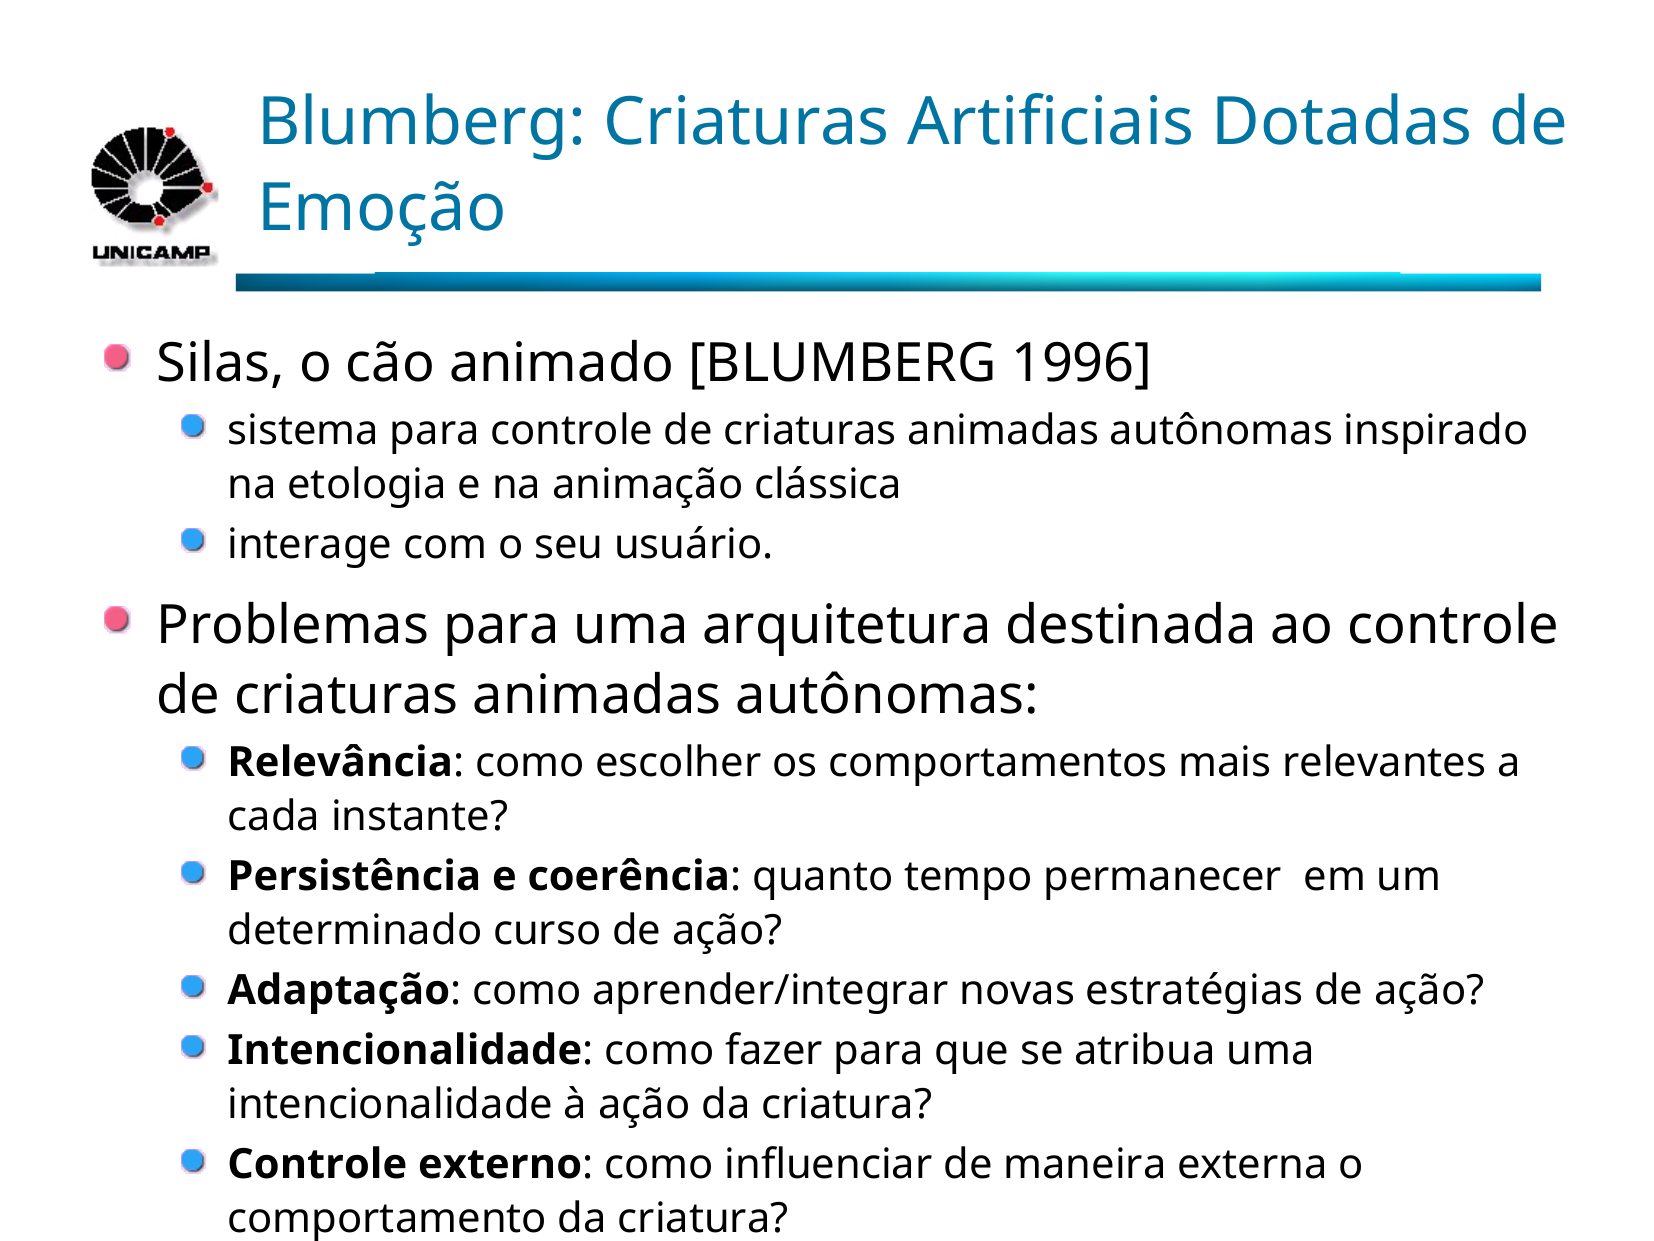

# Blumberg: Criaturas Artificiais Dotadas de Emoção
Silas, o cão animado [BLUMBERG 1996]
sistema para controle de criaturas animadas autônomas inspirado na etologia e na animação clássica
interage com o seu usuário.
Problemas para uma arquitetura destinada ao controle de criaturas animadas autônomas:
Relevância: como escolher os comportamentos mais relevantes a cada instante?
Persistência e coerência: quanto tempo permanecer em um determinado curso de ação?
Adaptação: como aprender/integrar novas estratégias de ação?
Intencionalidade: como fazer para que se atribua uma intencionalidade à ação da criatura?
Controle externo: como influenciar de maneira externa o comportamento da criatura?